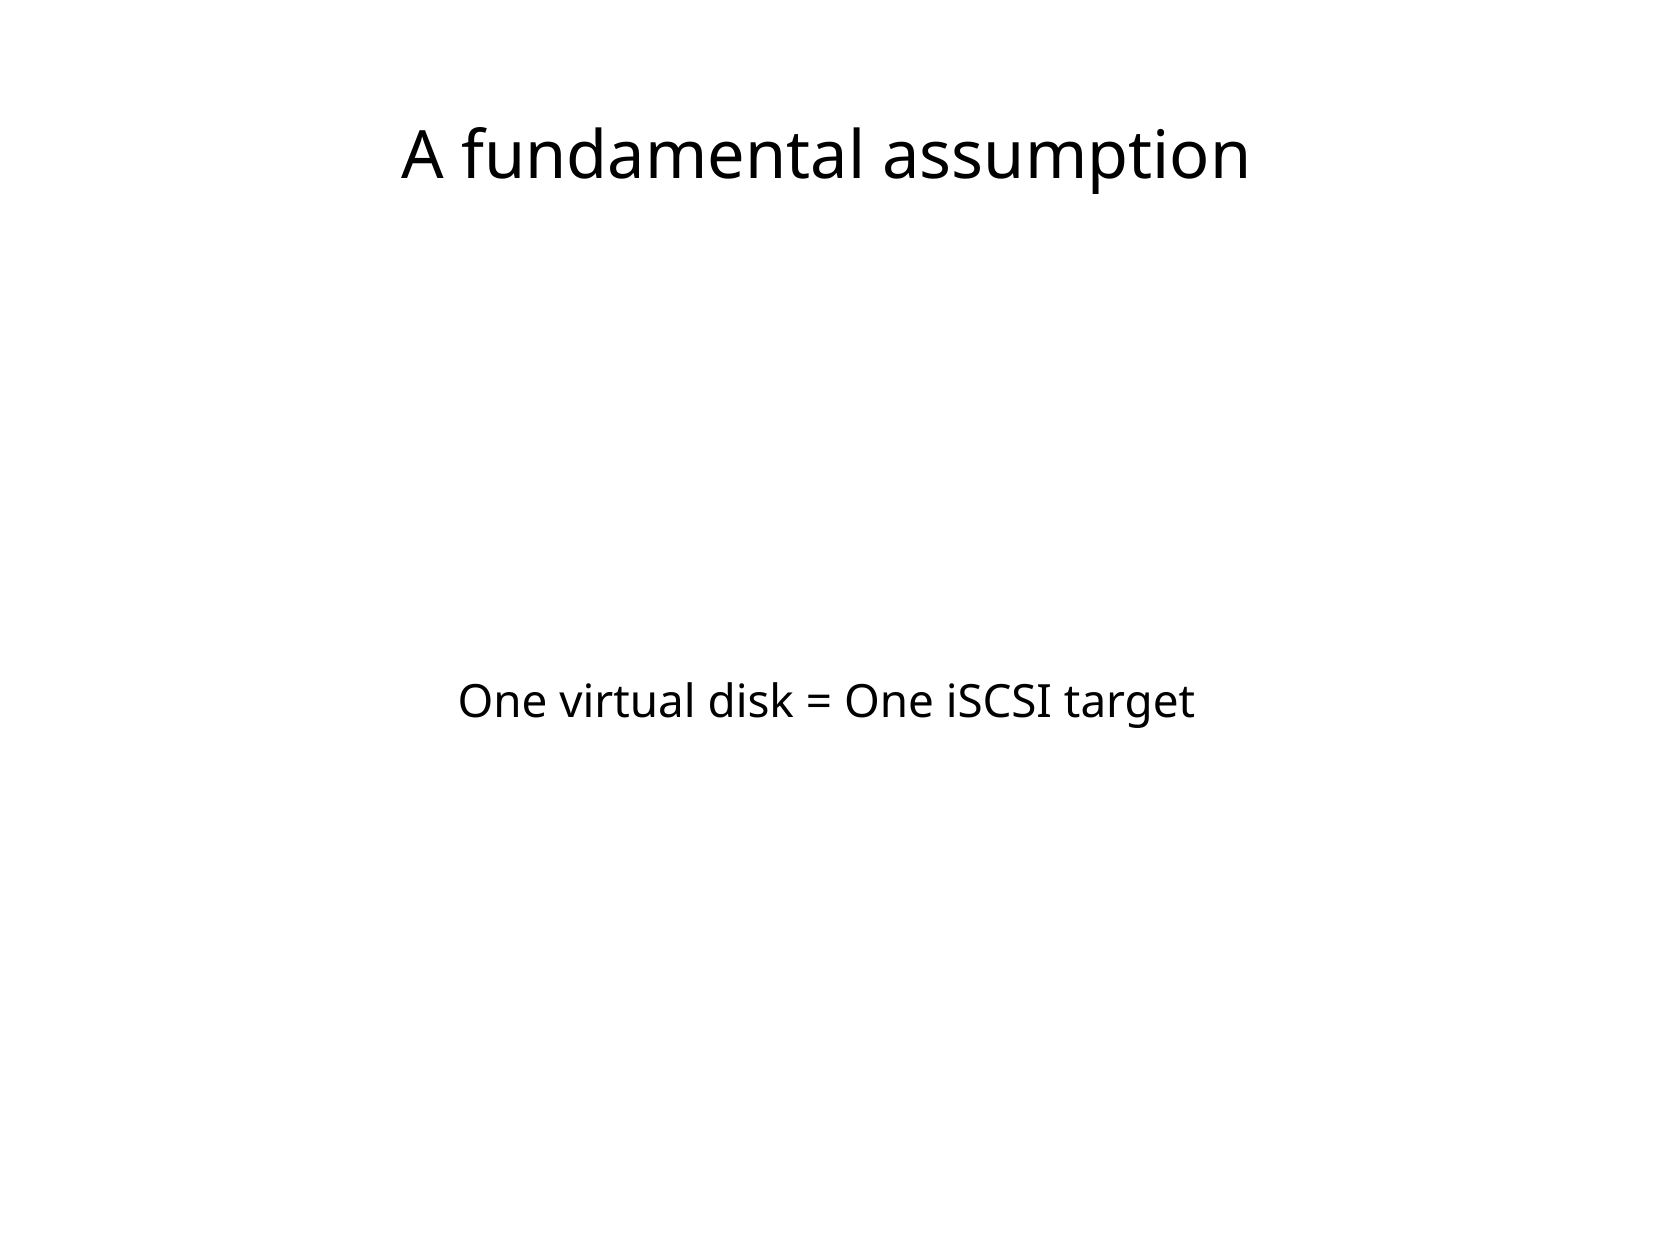

# A fundamental assumption
One virtual disk = One iSCSI target